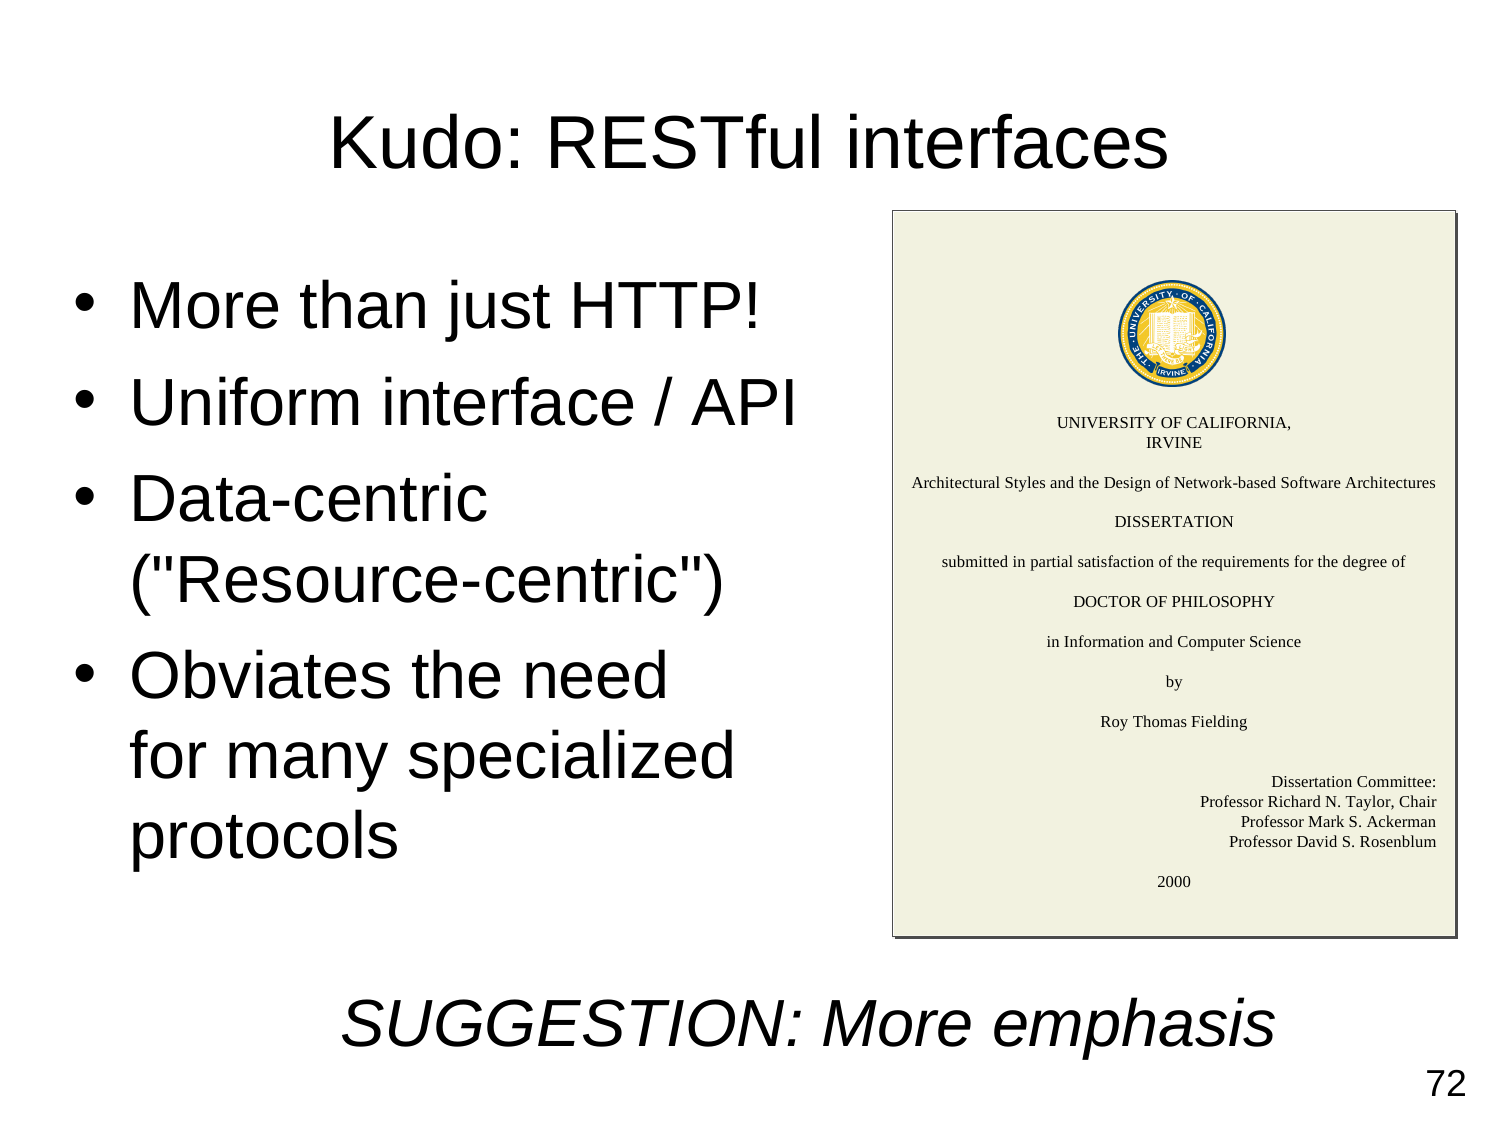

# Kudo: RESTful interfaces
UNIVERSITY OF CALIFORNIA,
IRVINE
Architectural Styles and the Design of Network-based Software Architectures
DISSERTATION
submitted in partial satisfaction of the requirements for the degree of
DOCTOR OF PHILOSOPHY
in Information and Computer Science
by
Roy Thomas Fielding
Dissertation Committee:
Professor Richard N. Taylor, Chair
Professor Mark S. Ackerman
Professor David S. Rosenblum
2000
More than just HTTP!
Uniform interface / API
Data-centric
("Resource-centric")
Obviates the need
for many specialized
protocols
SUGGESTION: More emphasis
72